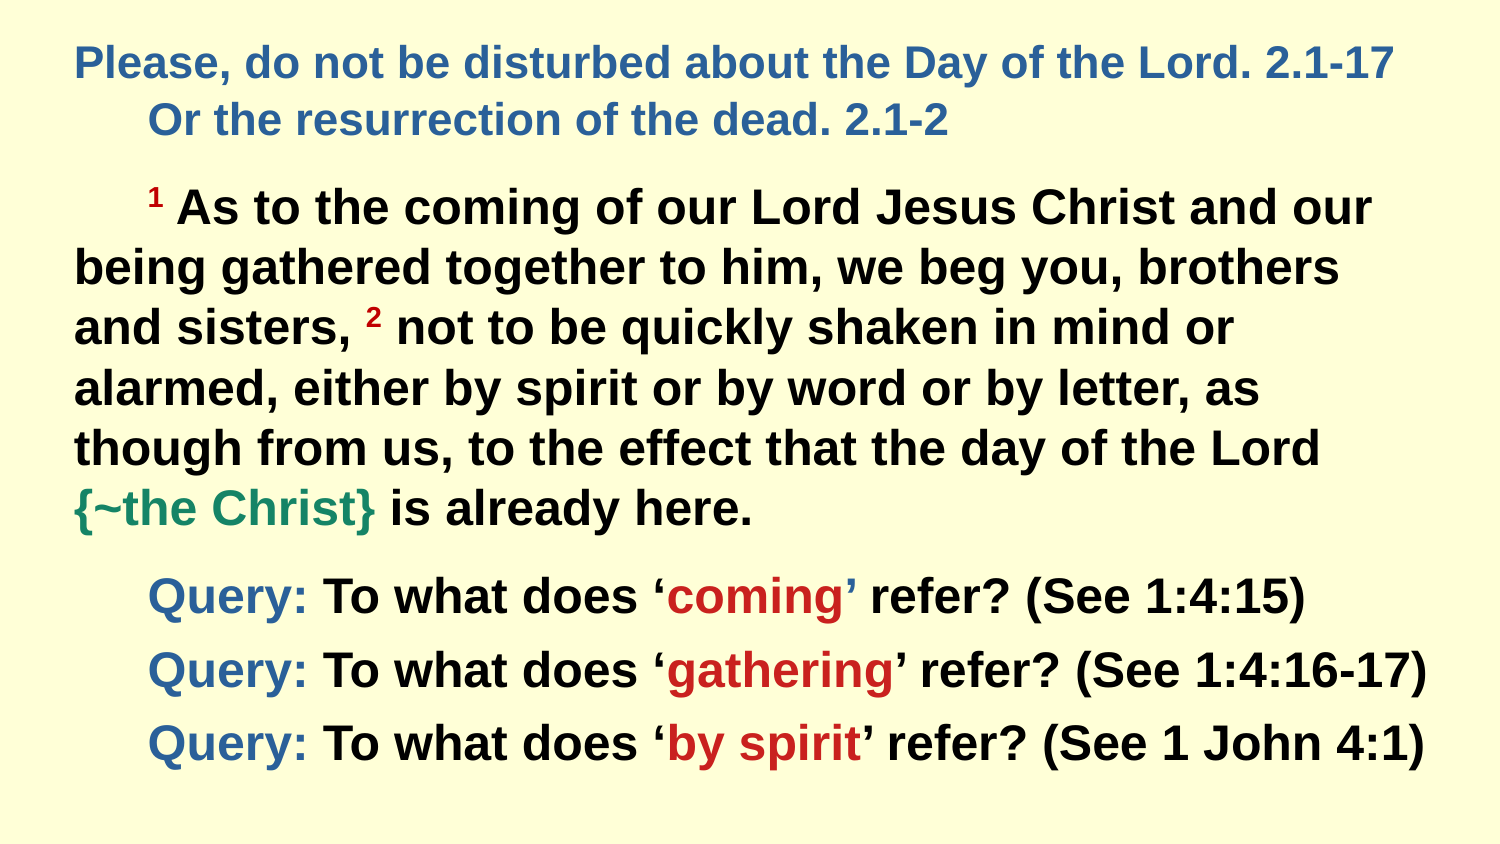

Please, do not be disturbed about the Day of the Lord. 2.1-17
	Or the resurrection of the dead. 2.1-2
	1 As to the coming of our Lord Jesus Christ and our being gathered together to him, we beg you, brothers and sisters, 2 not to be quickly shaken in mind or alarmed, either by spirit or by word or by letter, as though from us, to the effect that the day of the Lord {~the Christ} is already here.
	Query: To what does ‘coming’ refer? (See 1:4:15)
	Query: To what does ‘gathering’ refer? (See 1:4:16-17)
	Query: To what does ‘by spirit’ refer? (See 1 John 4:1)